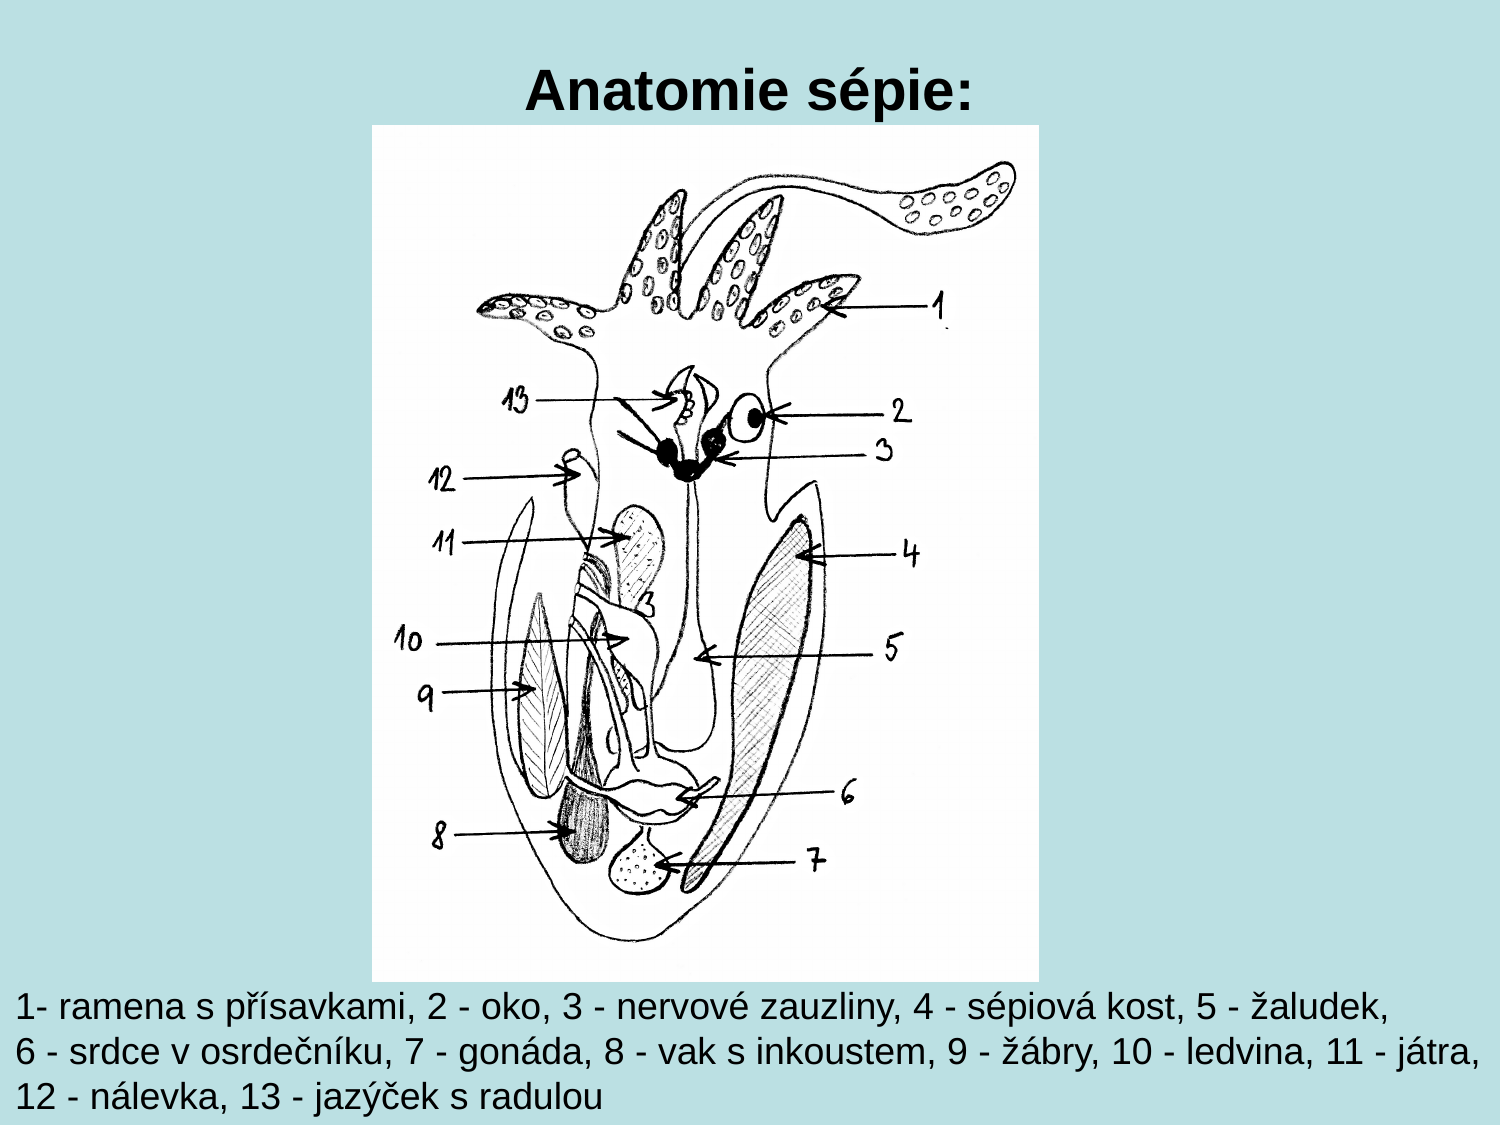

# Anatomie sépie:
1- ramena s přísavkami, 2 - oko, 3 - nervové zauzliny, 4 - sépiová kost, 5 - žaludek,
6 - srdce v osrdečníku, 7 - gonáda, 8 - vak s inkoustem, 9 - žábry, 10 - ledvina, 11 - játra,
12 - nálevka, 13 - jazýček s radulou